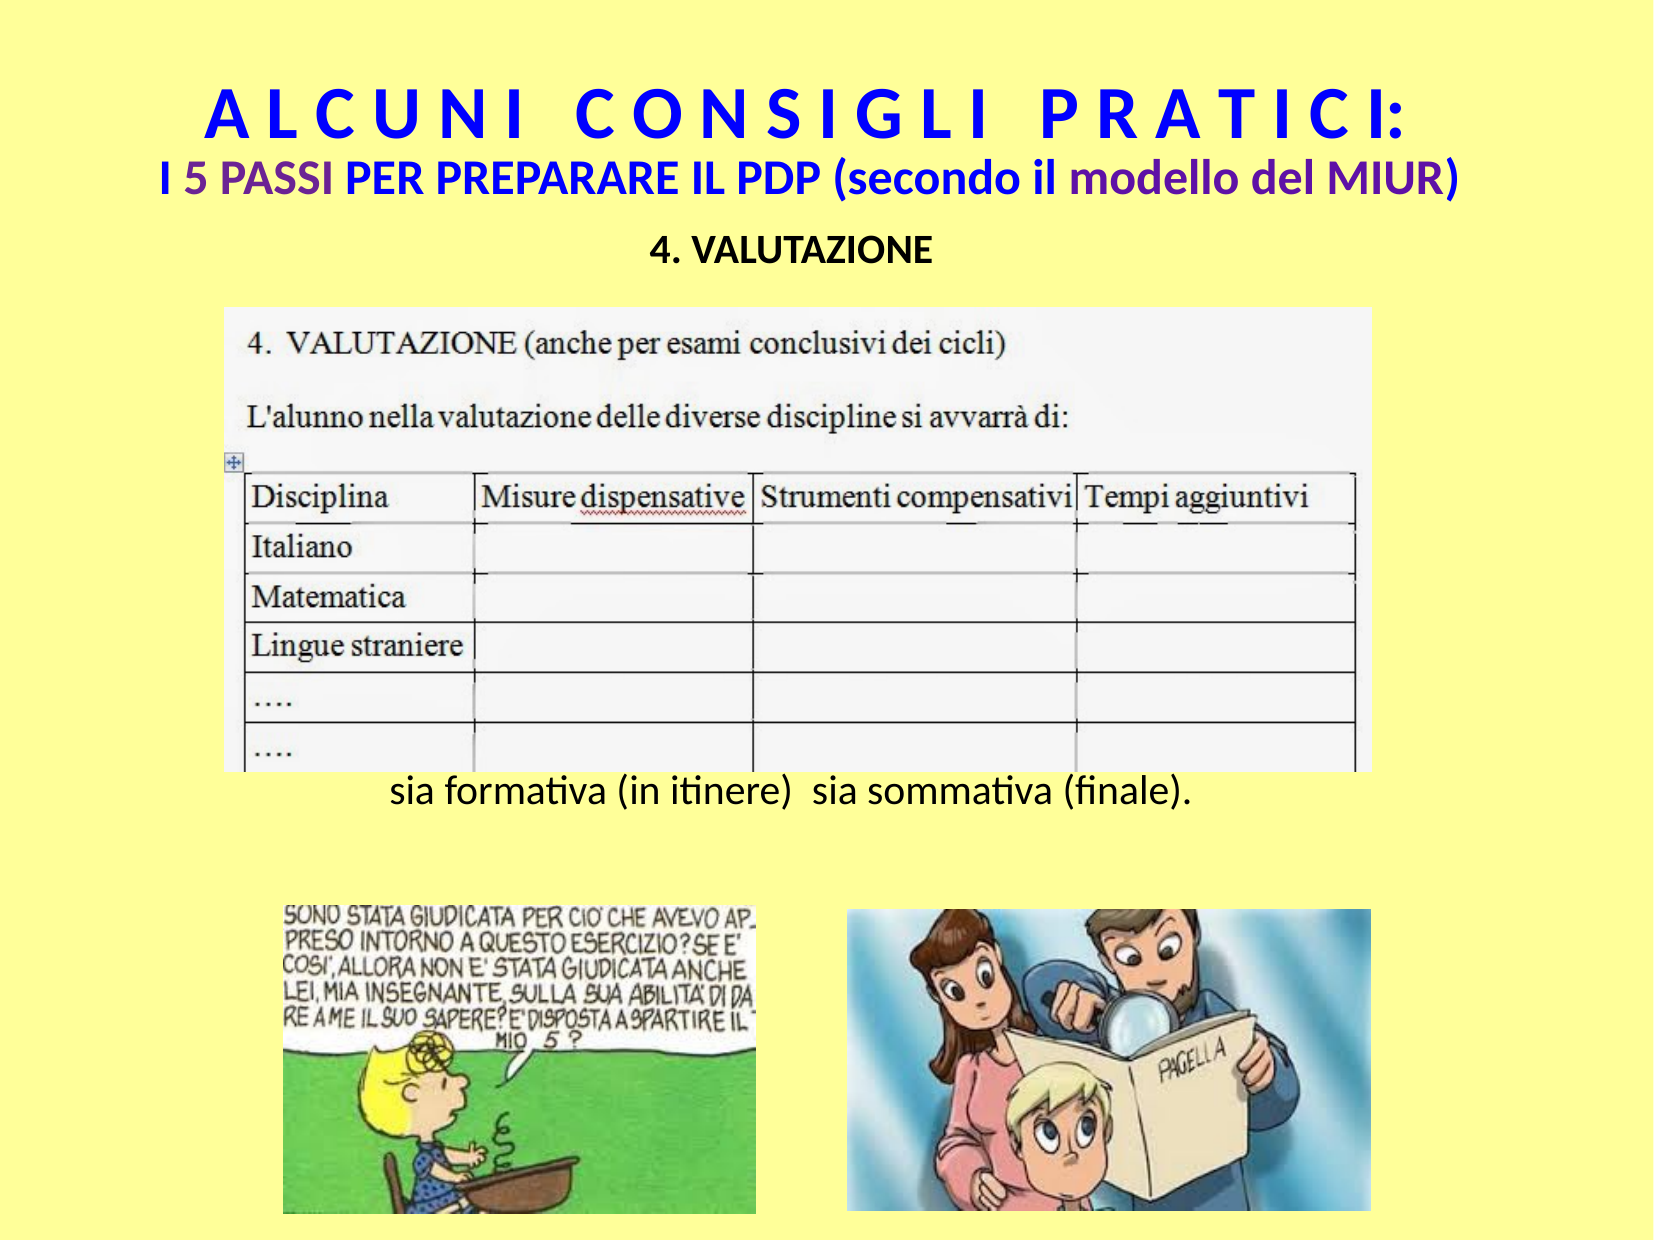

# A L C U N I C O N S I G L I P R A T I C I: I 5 PASSI PER PREPARARE IL PDP (secondo il modello del MIUR)
4. VALUTAZIONE
Per valutazione si intende TUTTA la valutazione,
 sia formativa (in itinere) sia sommativa (finale).